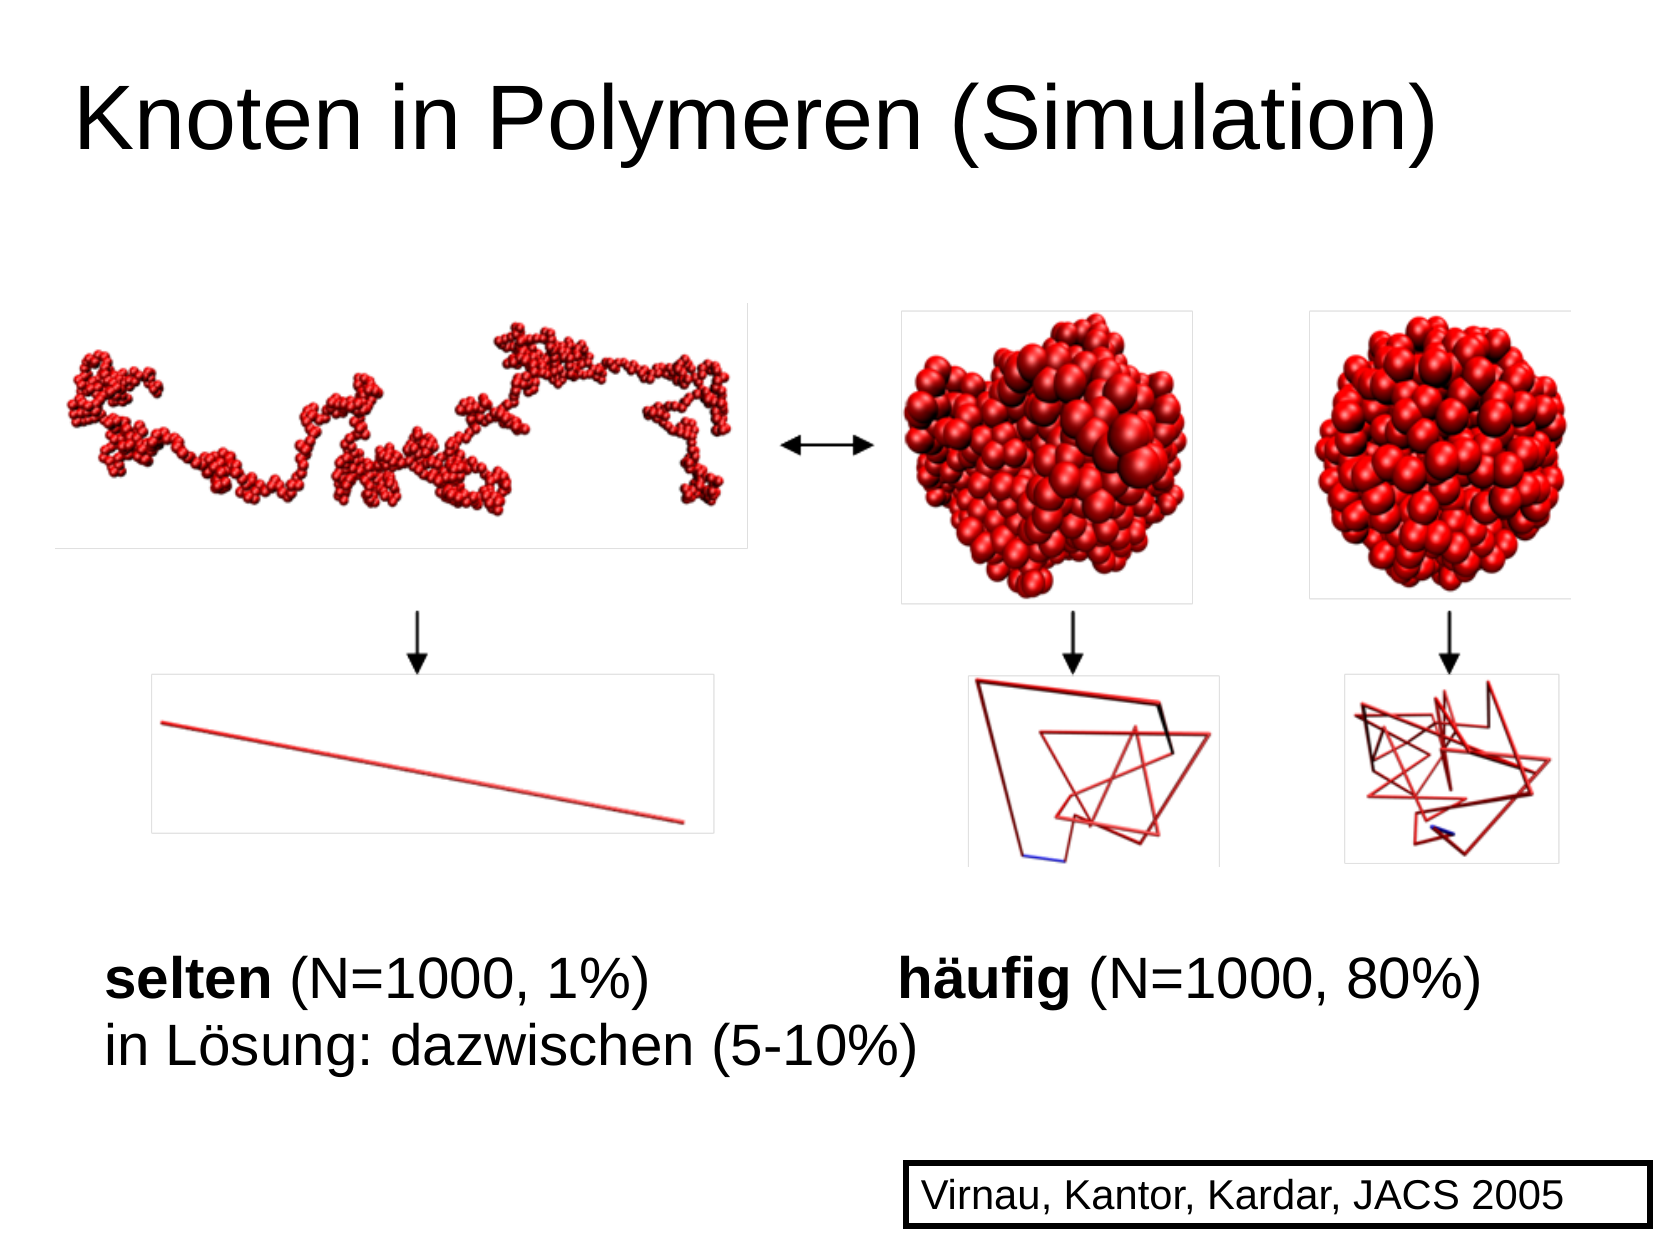

Knoten in Polymeren (Simulation)
	 selten (N=1000, 1%) 		 häufig (N=1000, 80%) 	 in Lösung: dazwischen (5-10%)
Virnau, Kantor, Kardar, JACS 2005